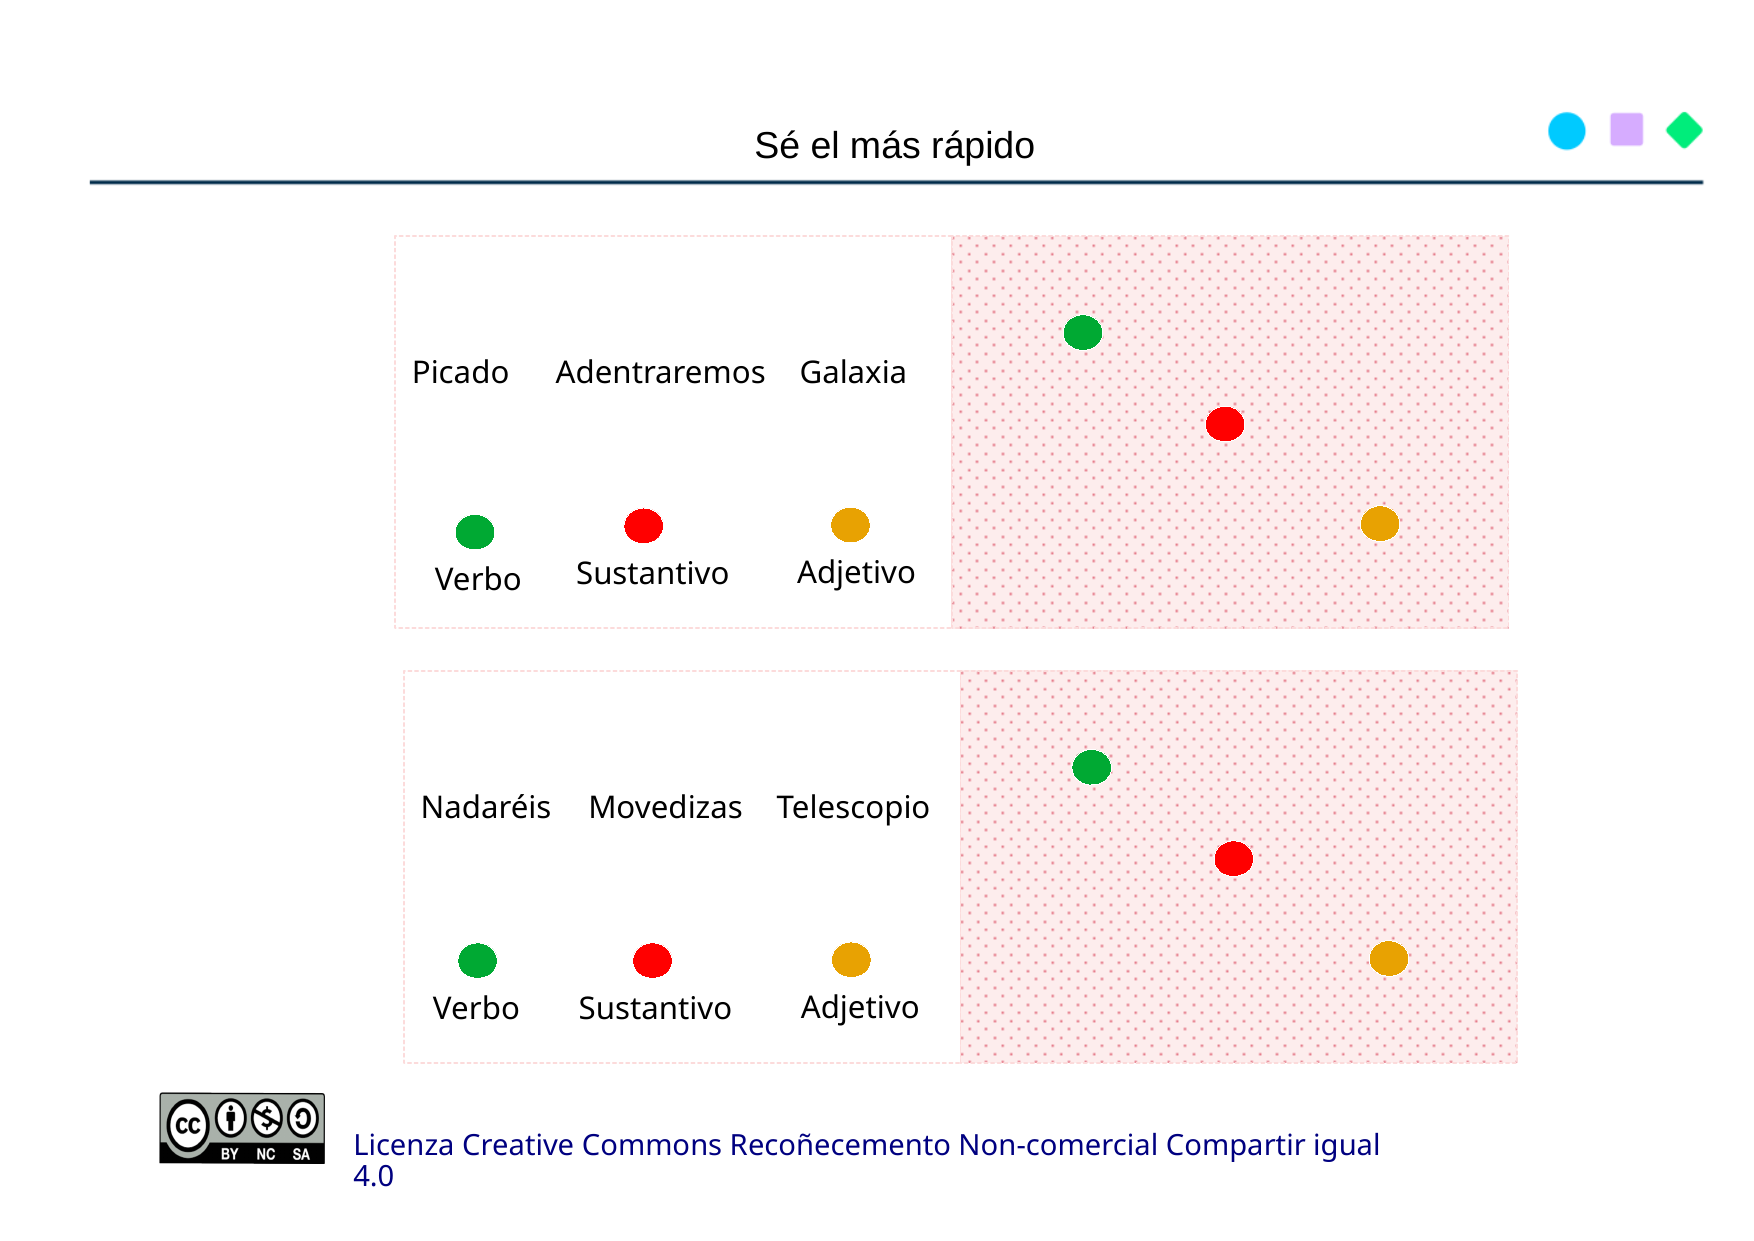

Sé el más rápido
Picado
Adentraremos
Galaxia
Adjetivo
Sustantivo
Verbo
Nadaréis
Movedizas
Telescopio
Adjetivo
Verbo
Sustantivo
Licenza Creative Commons Recoñecemento Non-comercial Compartir igual 4.0